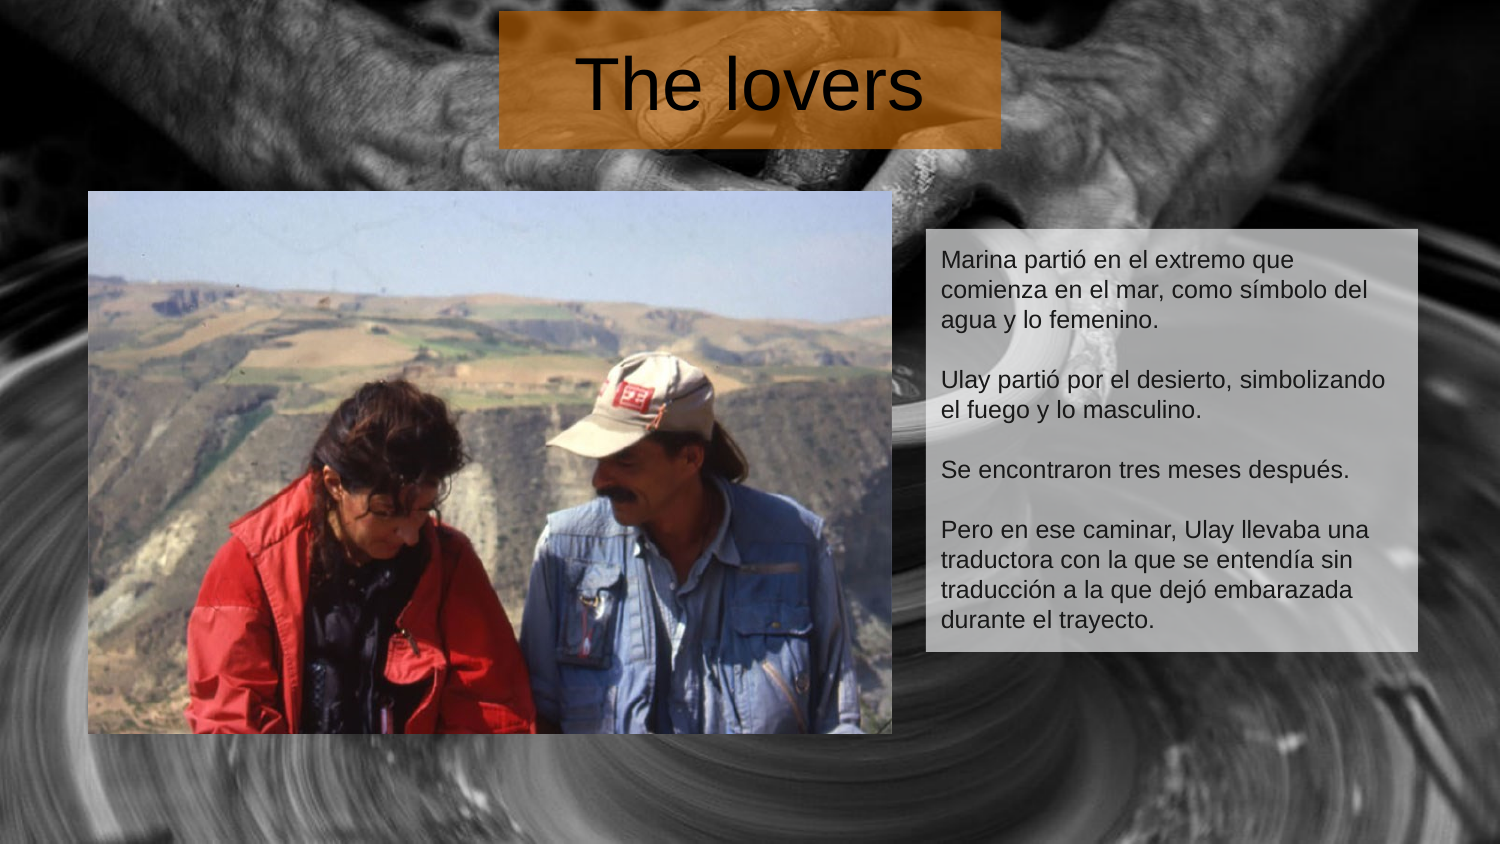

# The lovers
Marina partió en el extremo que comienza en el mar, como símbolo del agua y lo femenino.
Ulay partió por el desierto, simbolizando el fuego y lo masculino.
Se encontraron tres meses después.
Pero en ese caminar, Ulay llevaba una traductora con la que se entendía sin traducción a la que dejó embarazada durante el trayecto.